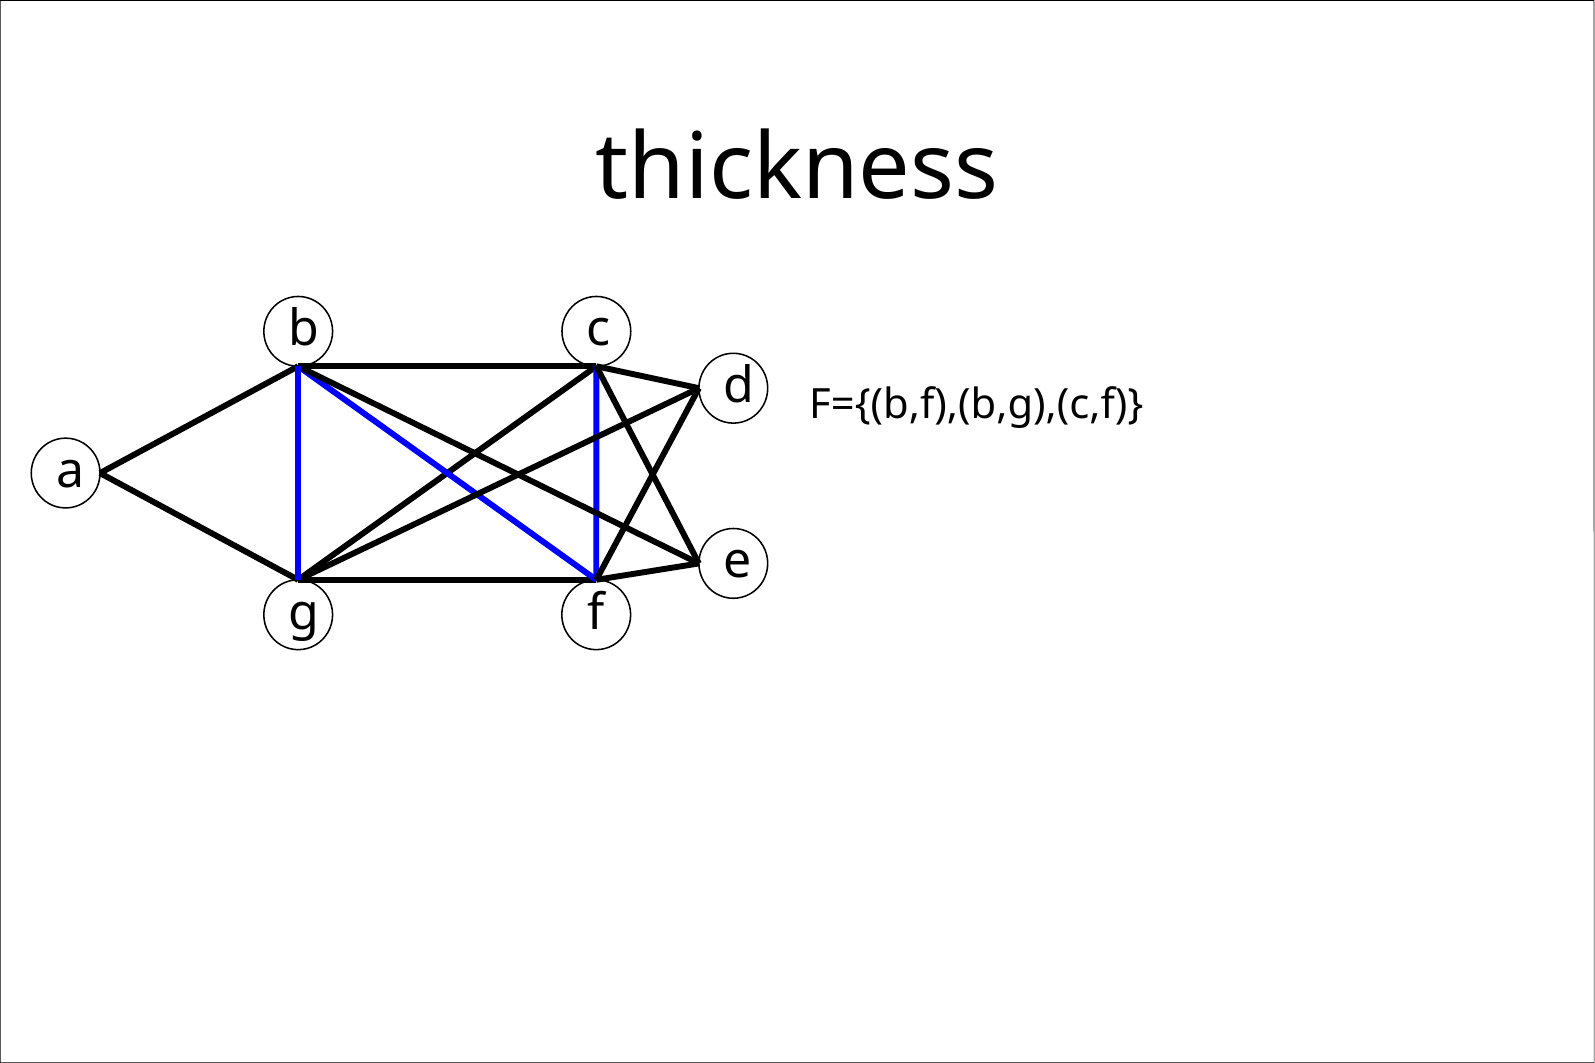

# thickness
b
c
d
F={(b,f),(b,g),(c,f)}
a
e
g
f